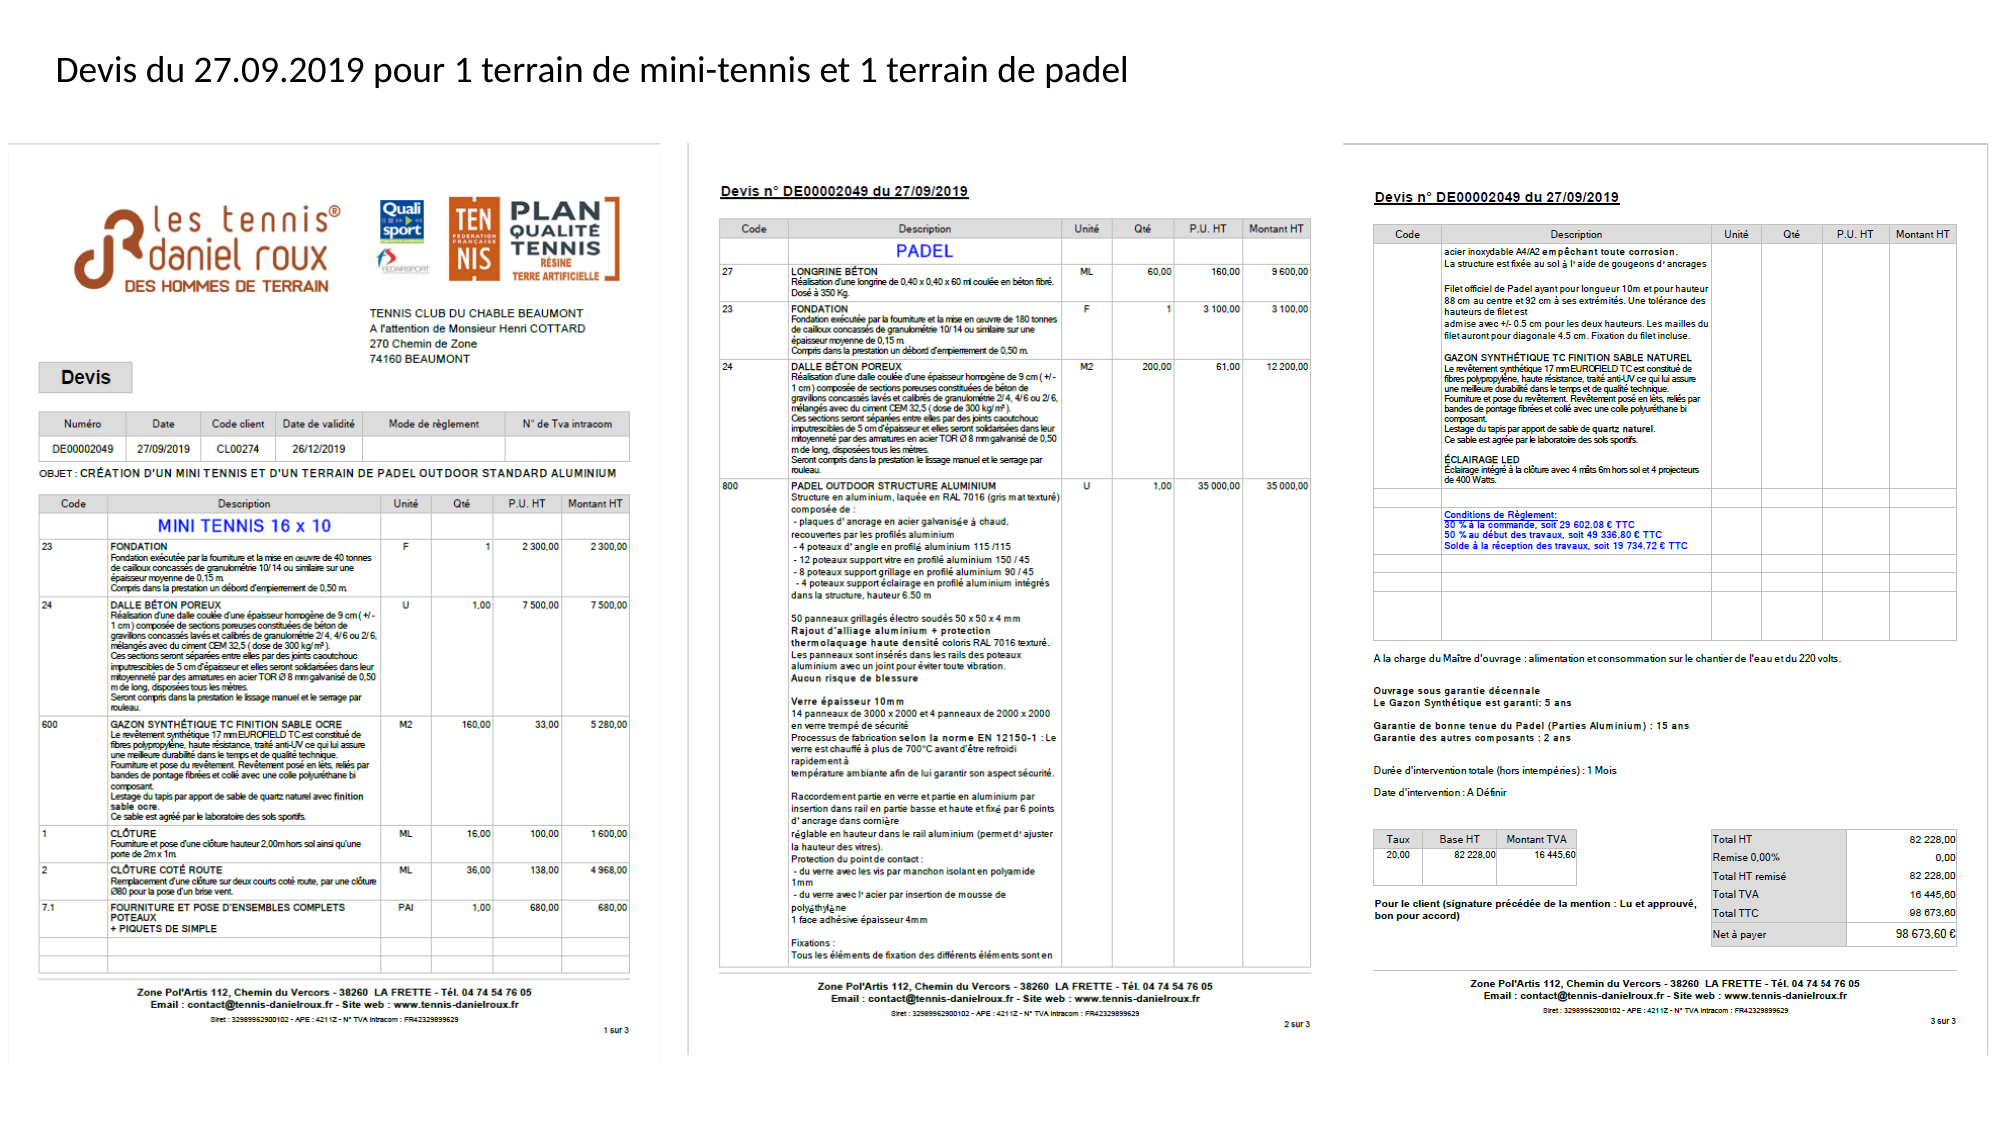

Devis du 27.09.2019 pour 1 terrain de mini-tennis et 1 terrain de padel